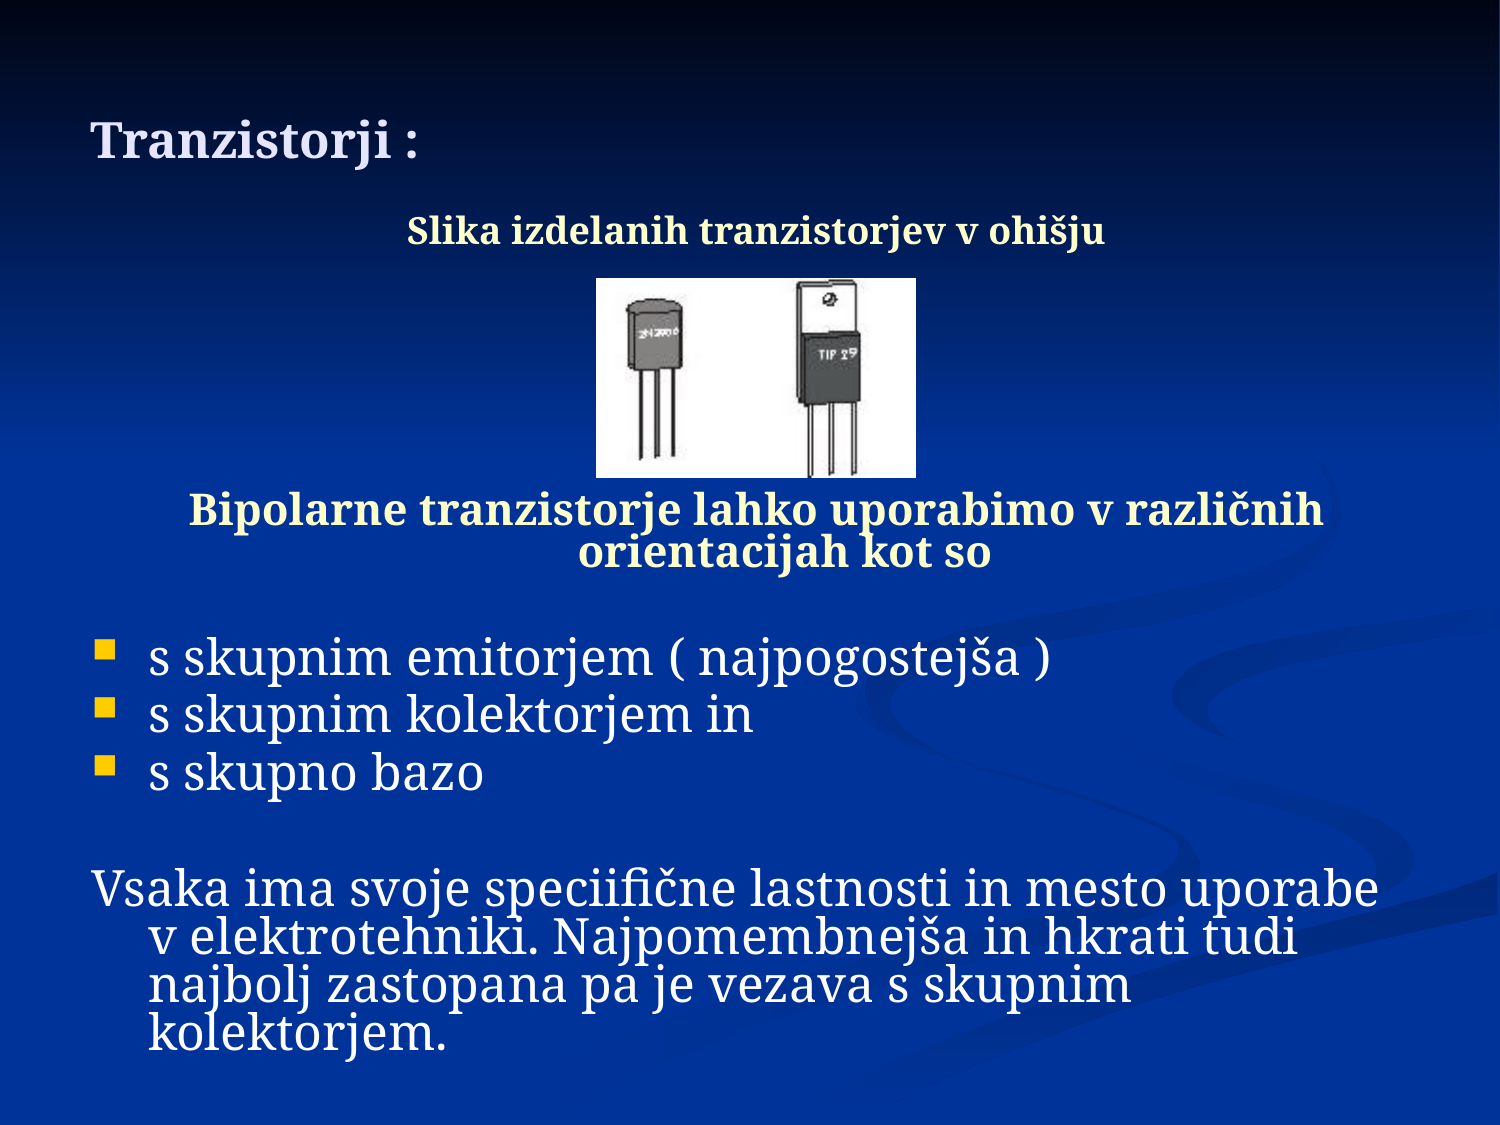

# Tranzistorji :
Slika izdelanih tranzistorjev v ohišju
Bipolarne tranzistorje lahko uporabimo v različnih orientacijah kot so
s skupnim emitorjem ( najpogostejša )
s skupnim kolektorjem in
s skupno bazo
Vsaka ima svoje speciifične lastnosti in mesto uporabe v elektrotehniki. Najpomembnejša in hkrati tudi najbolj zastopana pa je vezava s skupnim kolektorjem.